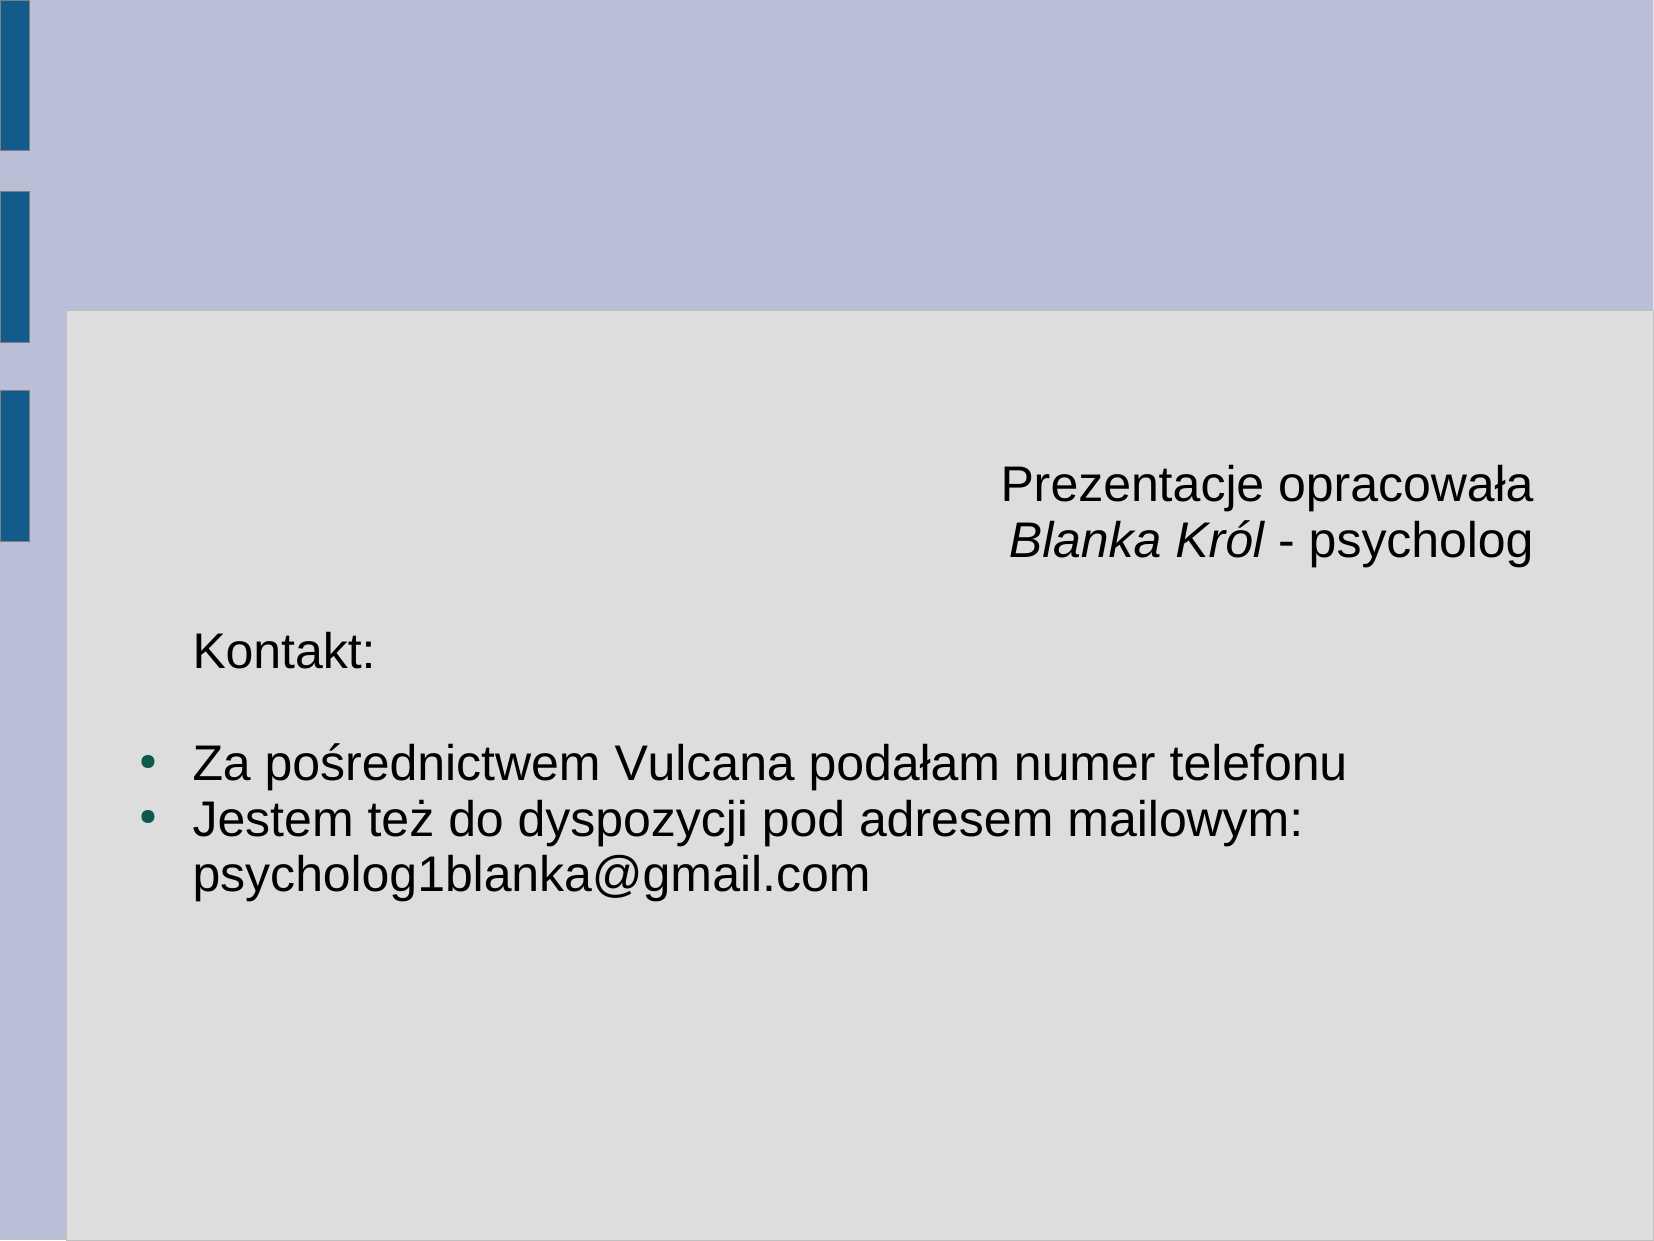

# Prezentacje opracowała
 Blanka Król - psycholog
Kontakt:
Za pośrednictwem Vulcana podałam numer telefonu
Jestem też do dyspozycji pod adresem mailowym: psycholog1blanka@gmail.com